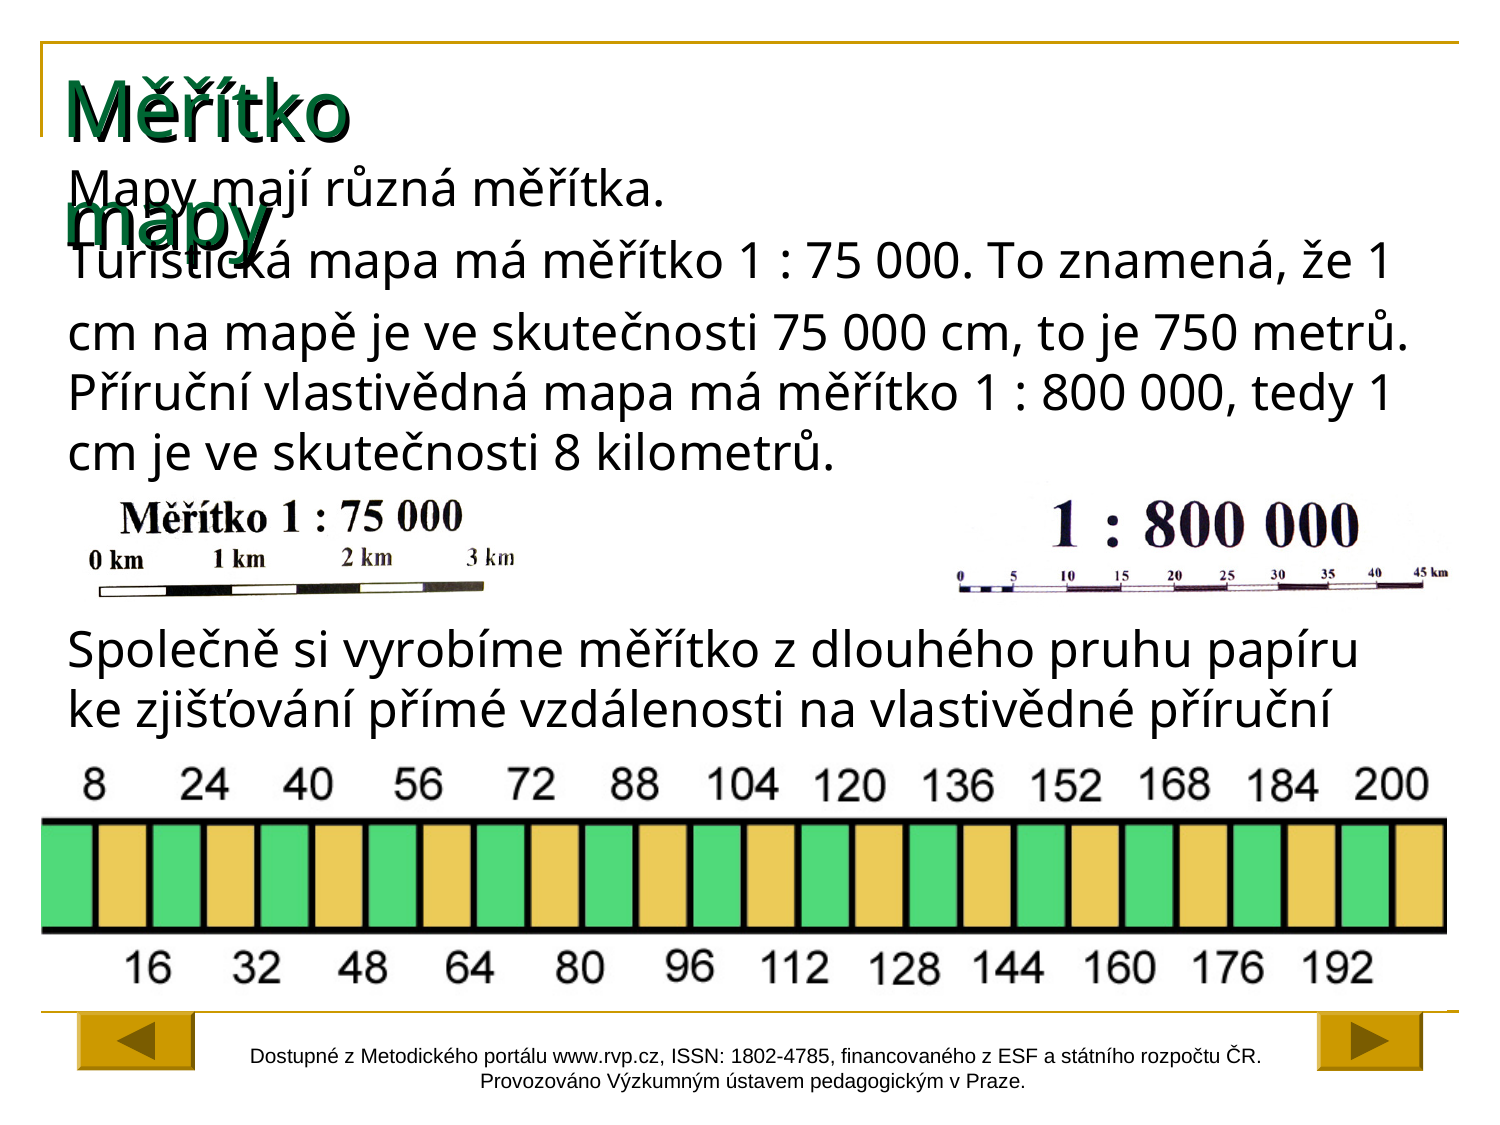

# Měřítko mapy
Mapy mají různá měřítka.
Turistická mapa má měřítko 1 : 75 000. To znamená, že 1 cm na mapě je ve skutečnosti 75 000 cm, to je 750 metrů.
Příruční vlastivědná mapa má měřítko 1 : 800 000, tedy 1 cm je ve skutečnosti 8 kilometrů.
Společně si vyrobíme měřítko z dlouhého pruhu papíru
ke zjišťování přímé vzdálenosti na vlastivědné příruční mapě.